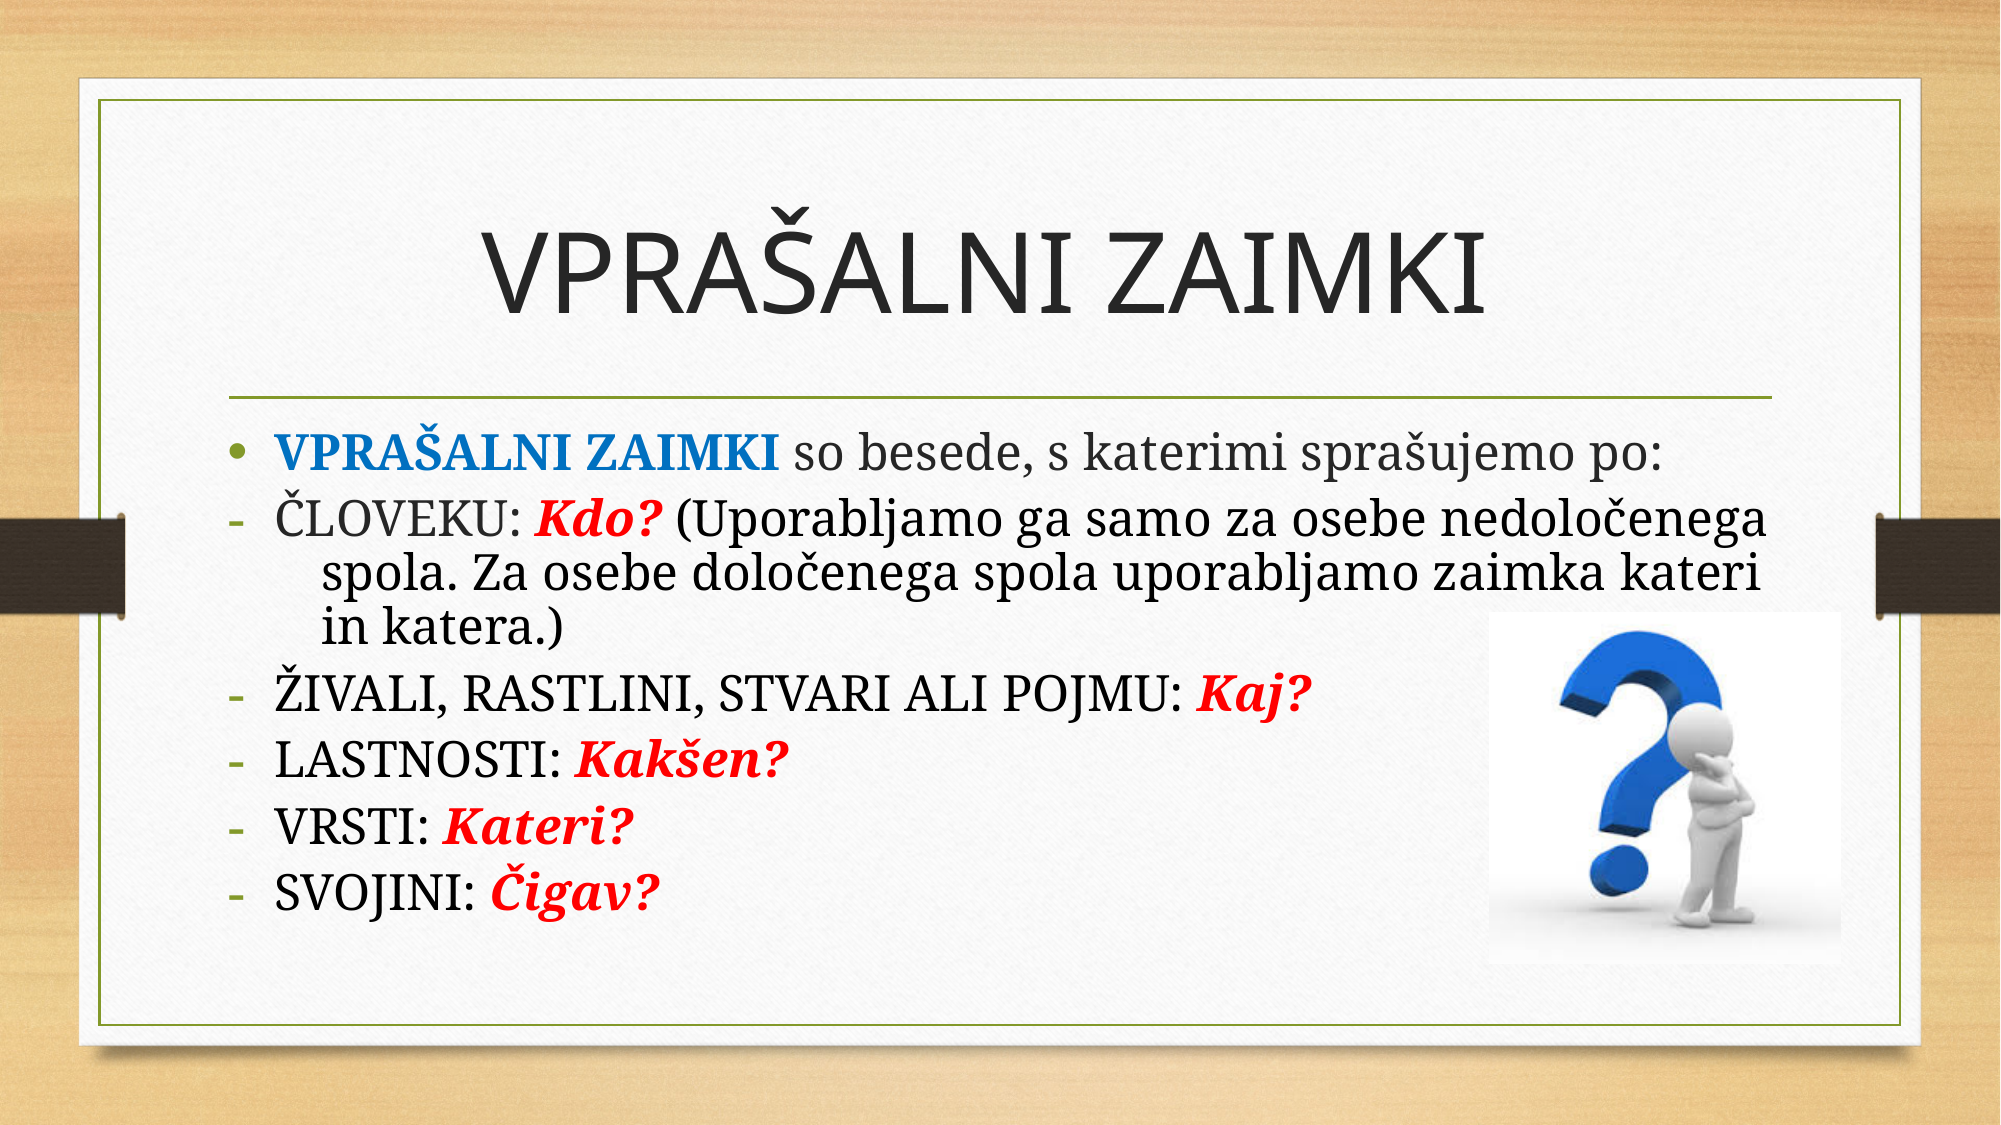

# VPRAŠALNI ZAIMKI
VPRAŠALNI ZAIMKI so besede, s katerimi sprašujemo po:
ČLOVEKU: Kdo? (Uporabljamo ga samo za osebe nedoločenega spola. Za osebe določenega spola uporabljamo zaimka kateri in katera.)
ŽIVALI, RASTLINI, STVARI ALI POJMU: Kaj?
LASTNOSTI: Kakšen?
VRSTI: Kateri?
SVOJINI: Čigav?